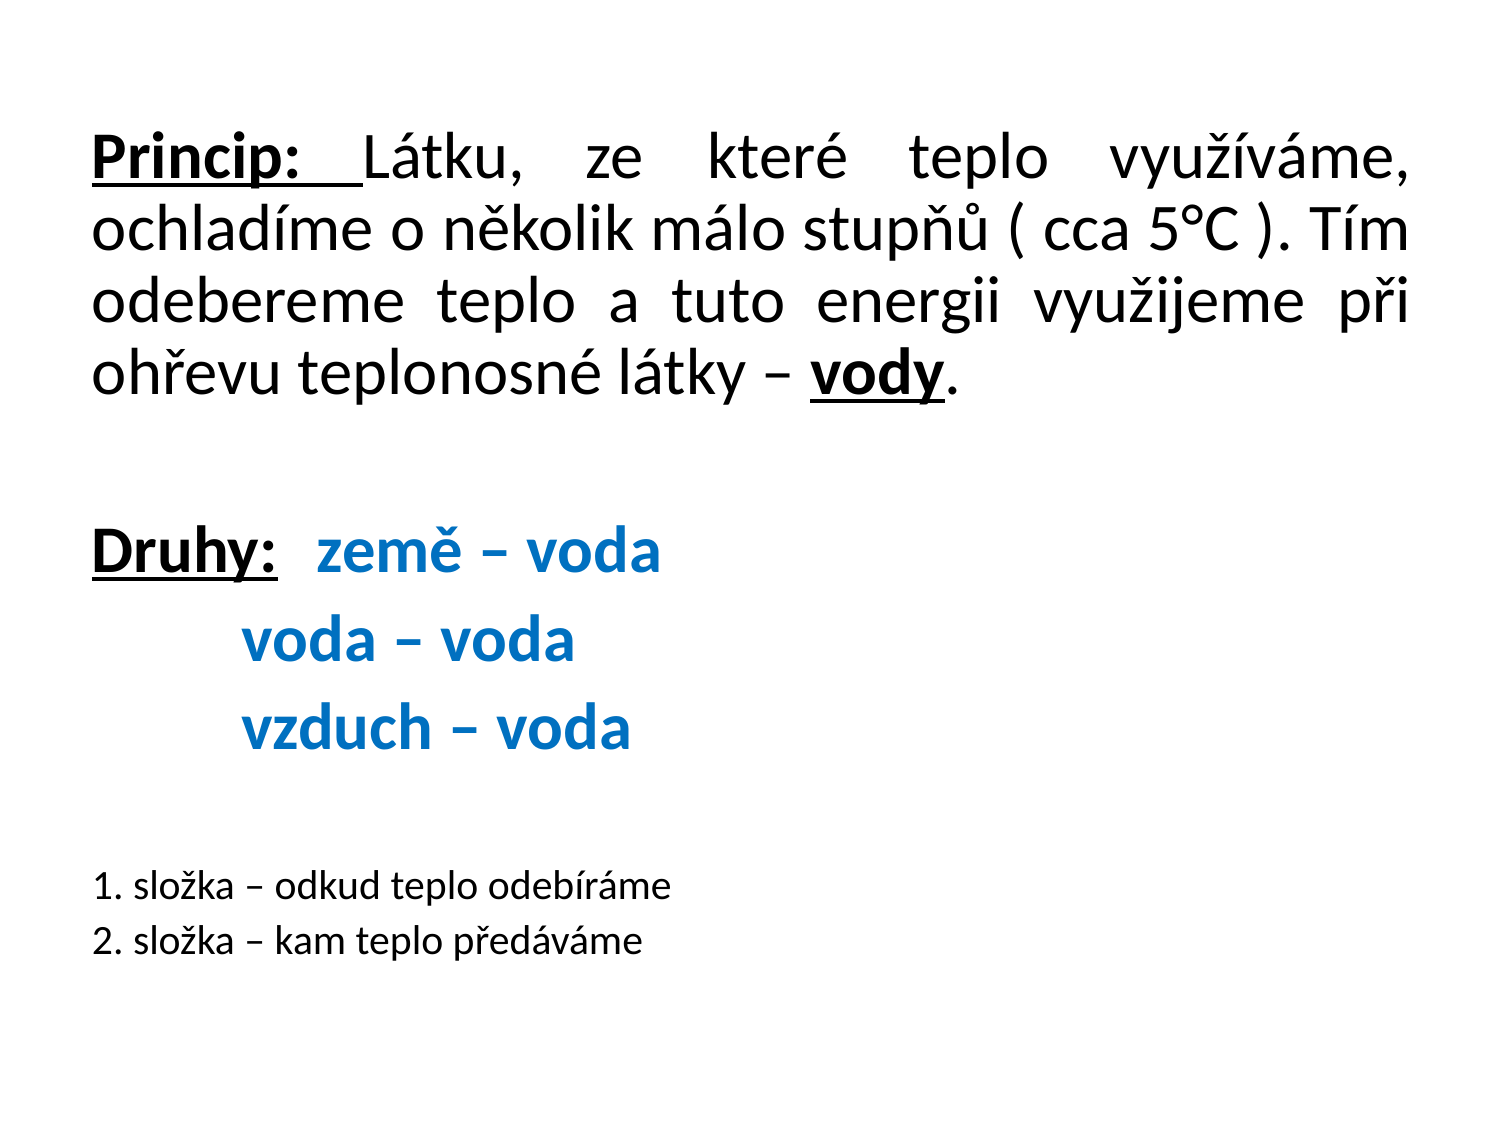

# Princip: Látku, ze které teplo využíváme, ochladíme o několik málo stupňů ( cca 5°C ). Tím odebereme teplo a tuto energii využijeme při ohřevu teplonosné látky – vody.
Druhy:	země – voda
		voda – voda
		vzduch – voda
1. složka – odkud teplo odebíráme
2. složka – kam teplo předáváme